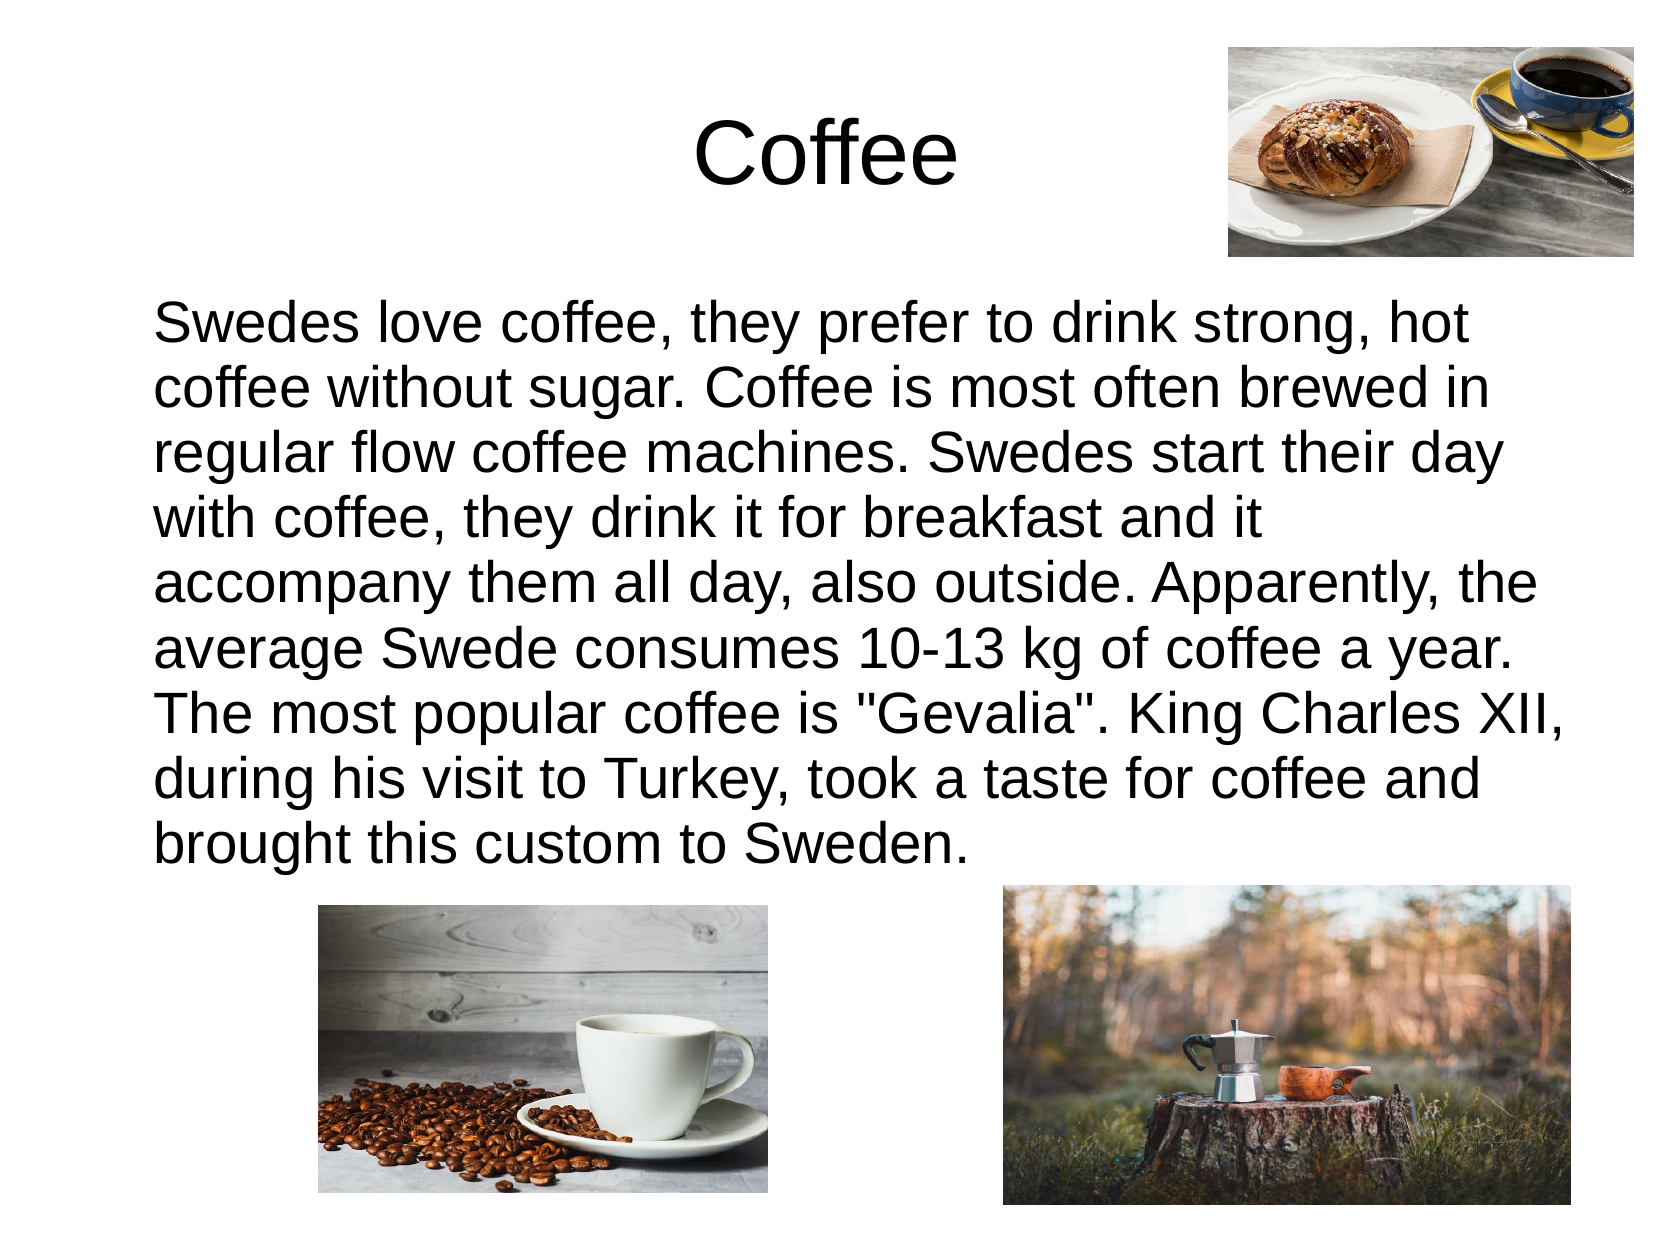

# Coffee
Swedes love coffee, they prefer to drink strong, hot coffee without sugar. Coffee is most often brewed in regular flow coffee machines. Swedes start their day with coffee, they drink it for breakfast and it accompany them all day, also outside. Apparently, the average Swede consumes 10-13 kg of coffee a year. The most popular coffee is "Gevalia". King Charles XII, during his visit to Turkey, took a taste for coffee and brought this custom to Sweden.